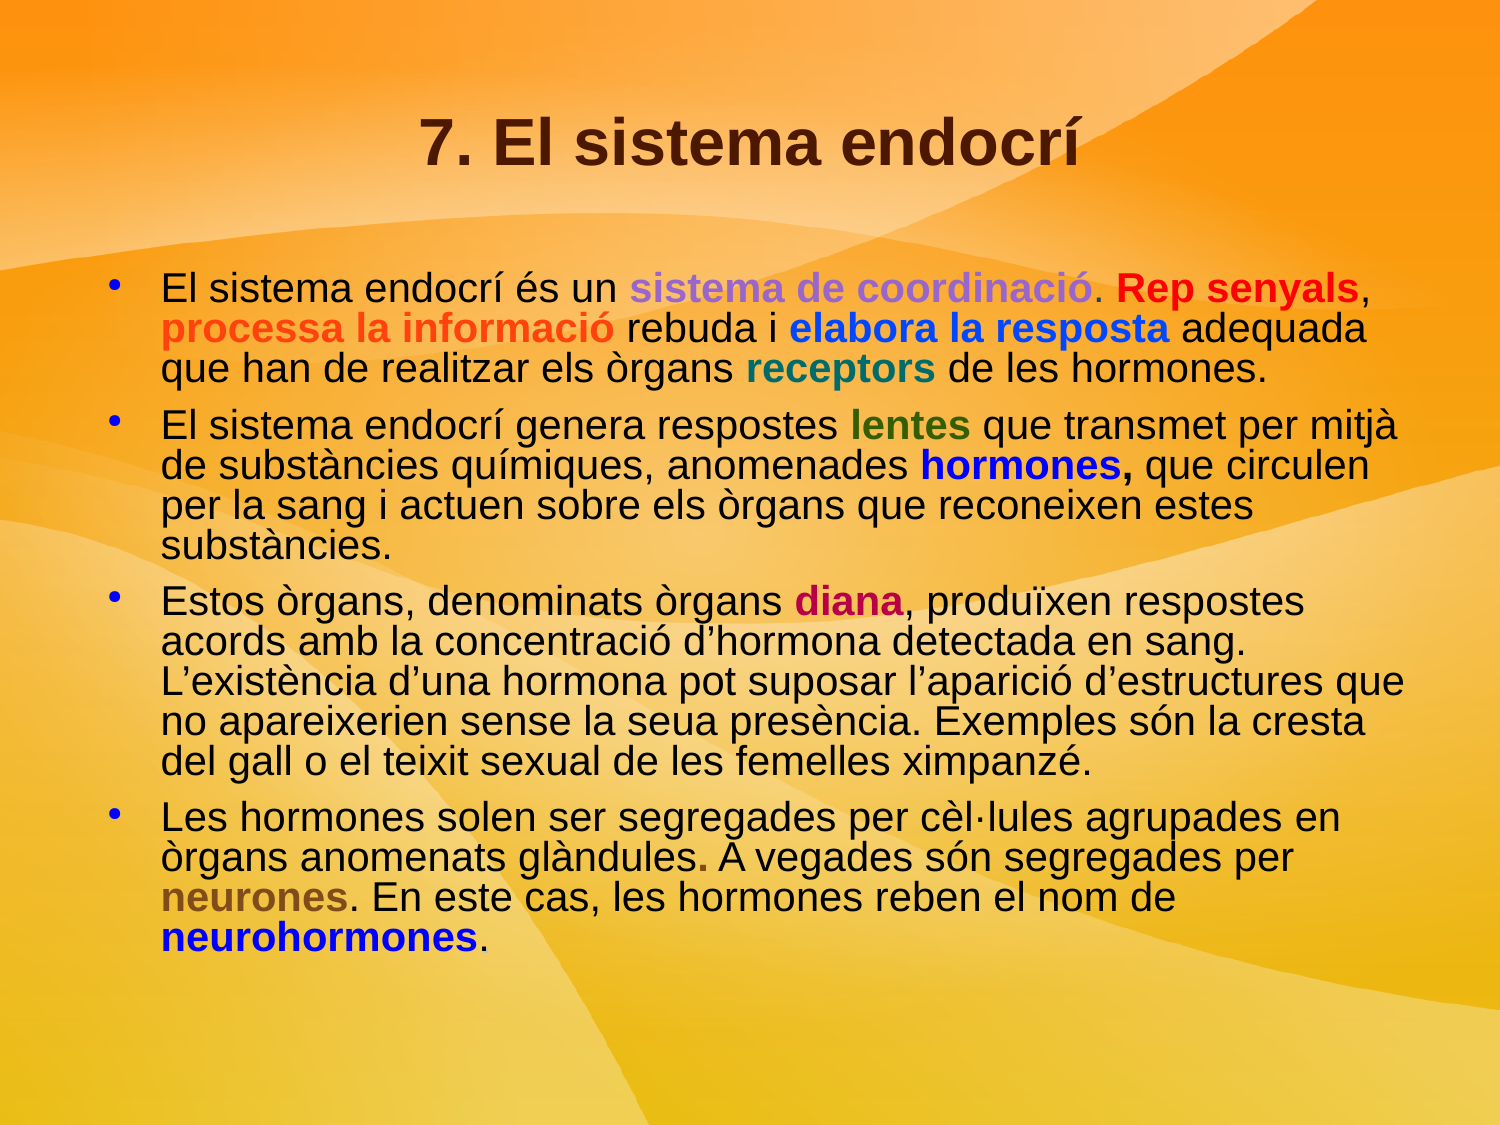

# 7. El sistema endocrí
El sistema endocrí és un sistema de coordinació. Rep senyals, processa la informació rebuda i elabora la resposta adequada que han de realitzar els òrgans receptors de les hormones.
El sistema endocrí genera respostes lentes que transmet per mitjà de substàncies químiques, anomenades hormones, que circulen per la sang i actuen sobre els òrgans que reconeixen estes substàncies.
Estos òrgans, denominats òrgans diana, produïxen respostes acords amb la concentració d’hormona detectada en sang. L’existència d’una hormona pot suposar l’aparició d’estructures que no apareixerien sense la seua presència. Exemples són la cresta del gall o el teixit sexual de les femelles ximpanzé.
Les hormones solen ser segregades per cèl·lules agrupades en òrgans anomenats glàndules. A vegades són segregades per neurones. En este cas, les hormones reben el nom de neurohormones.